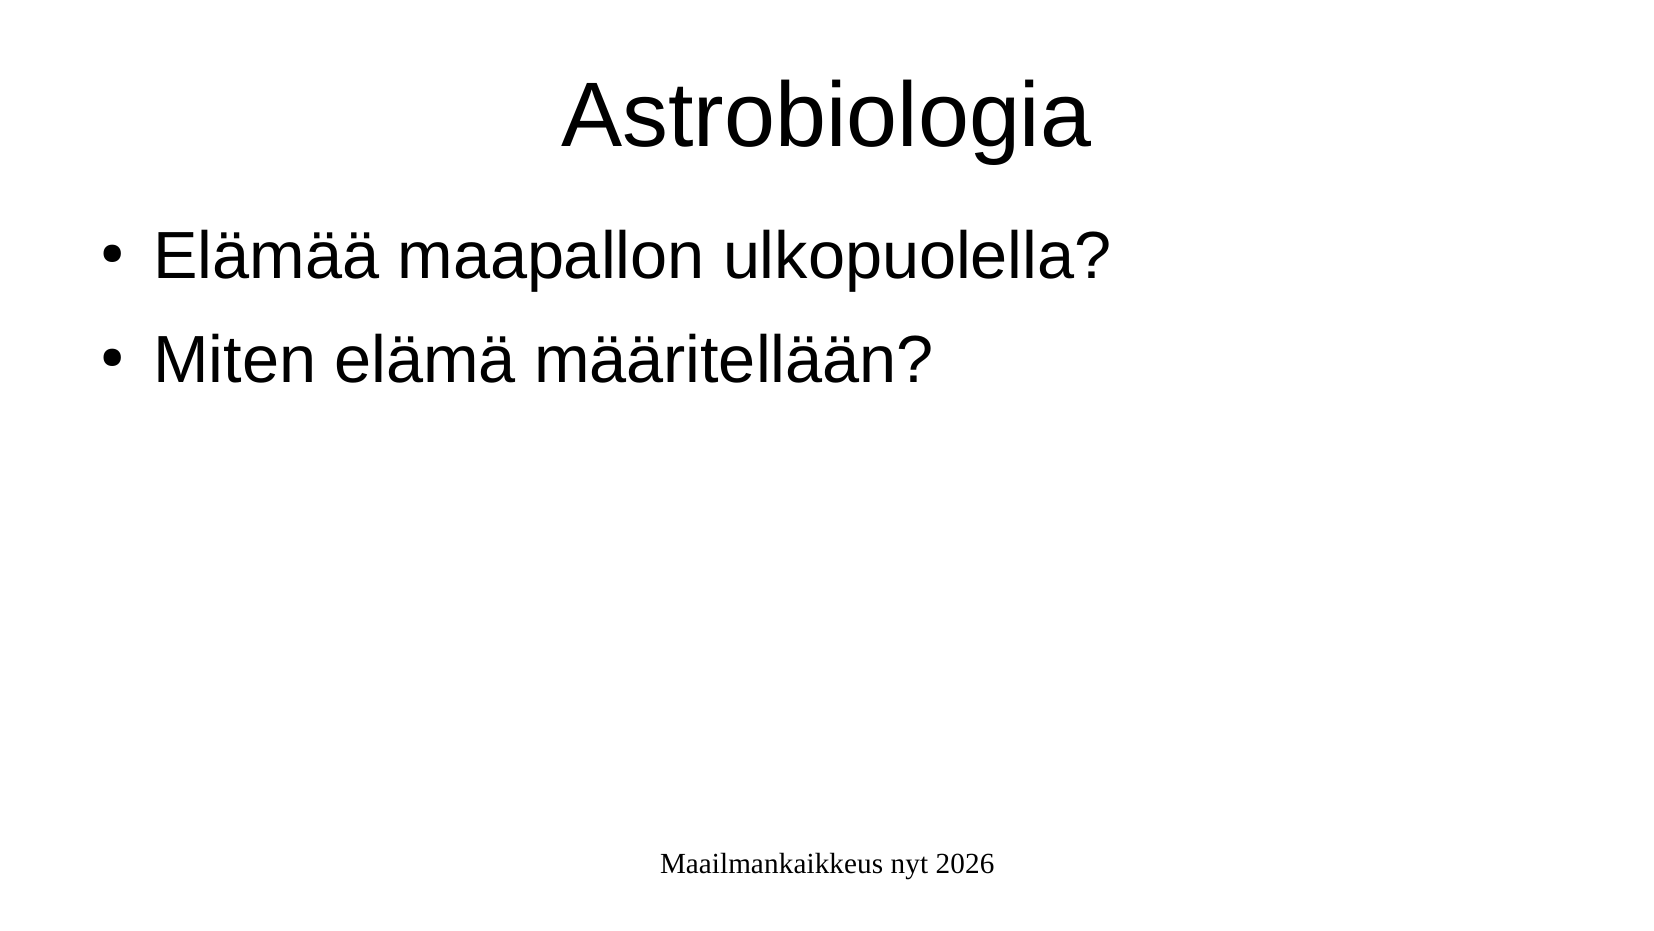

# Astrobiologia
Elämää maapallon ulkopuolella?
Miten elämä määritellään?